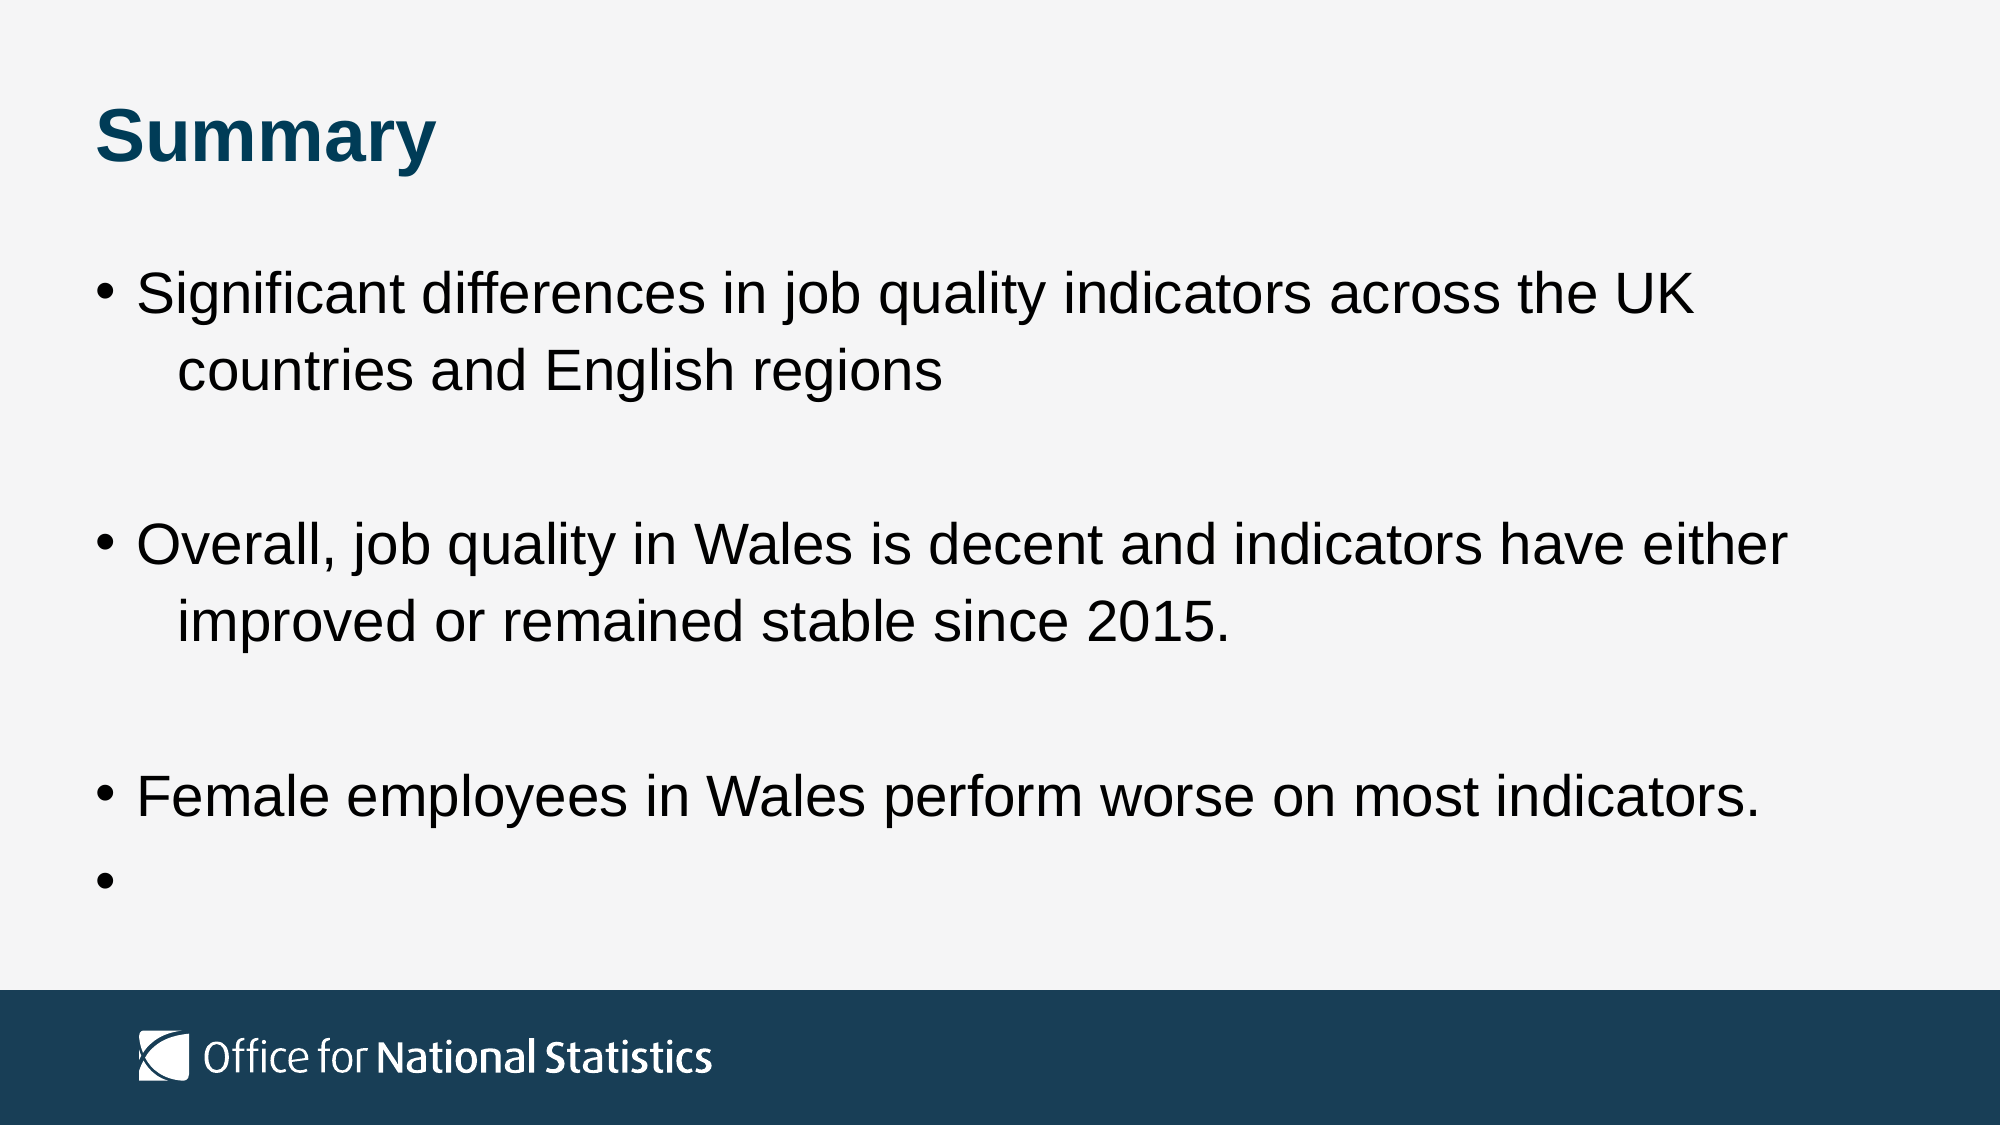

# Summary
Significant differences in job quality indicators across the UK countries and English regions
Overall, job quality in Wales is decent and indicators have either improved or remained stable since 2015.
Female employees in Wales perform worse on most indicators.